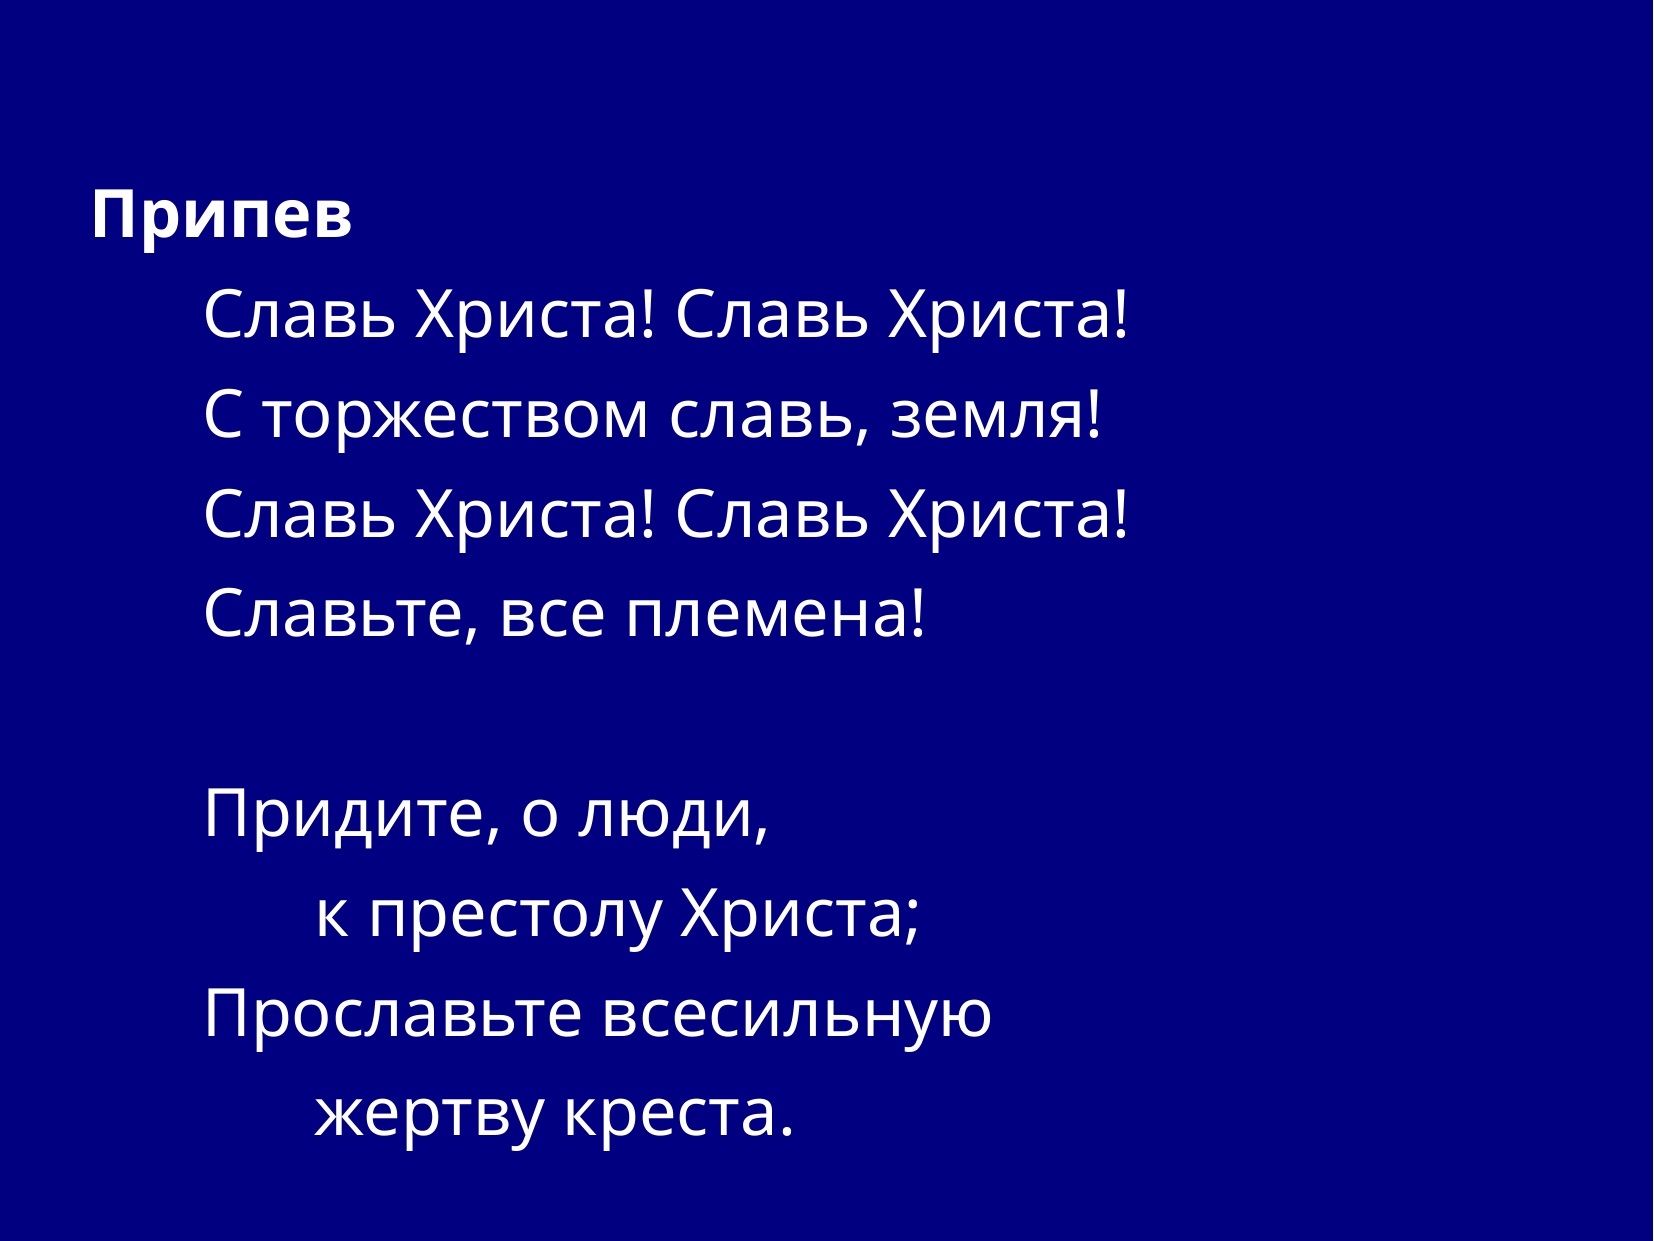

Припев
	Славь Христа! Славь Христа!
	С торжеством славь, земля!
	Славь Христа! Славь Христа!
	Славьте, все племена!
	Придите, о люди,
		к престолу Христа;
	Прославьте всесильную
		жертву креста.